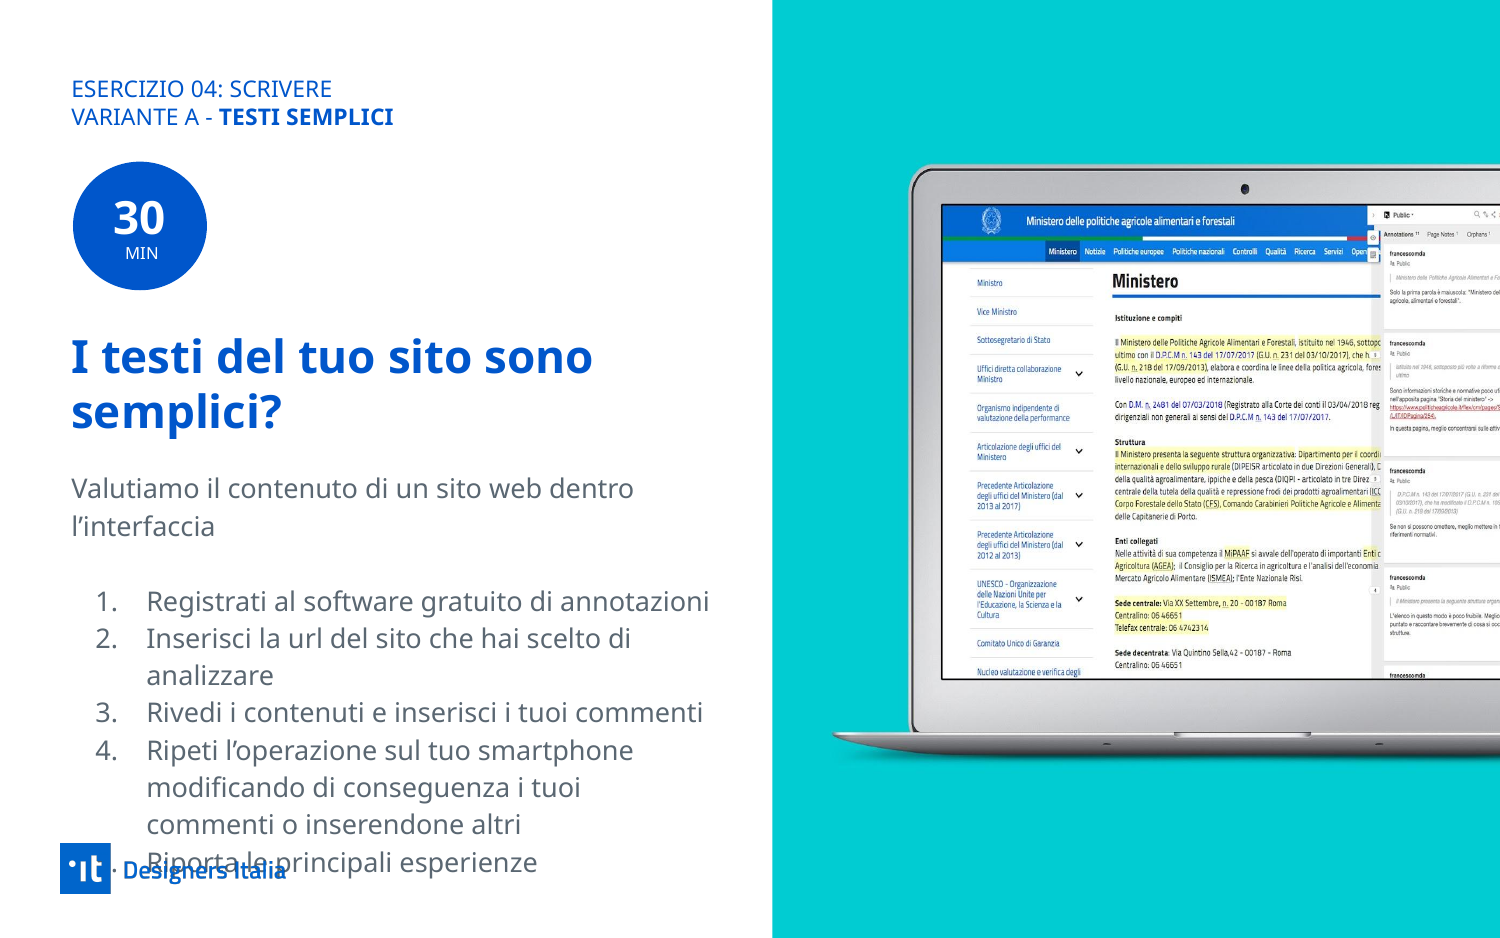

ESERCIZIO 04: SCRIVERE
VARIANTE A - TESTI SEMPLICI
30
MIN
I testi del tuo sito sono semplici?
Valutiamo il contenuto di un sito web dentro l’interfaccia
Registrati al software gratuito di annotazioni
Inserisci la url del sito che hai scelto di analizzare
Rivedi i contenuti e inserisci i tuoi commenti
Ripeti l’operazione sul tuo smartphone modificando di conseguenza i tuoi commenti o inserendone altri
Riporta le principali esperienze